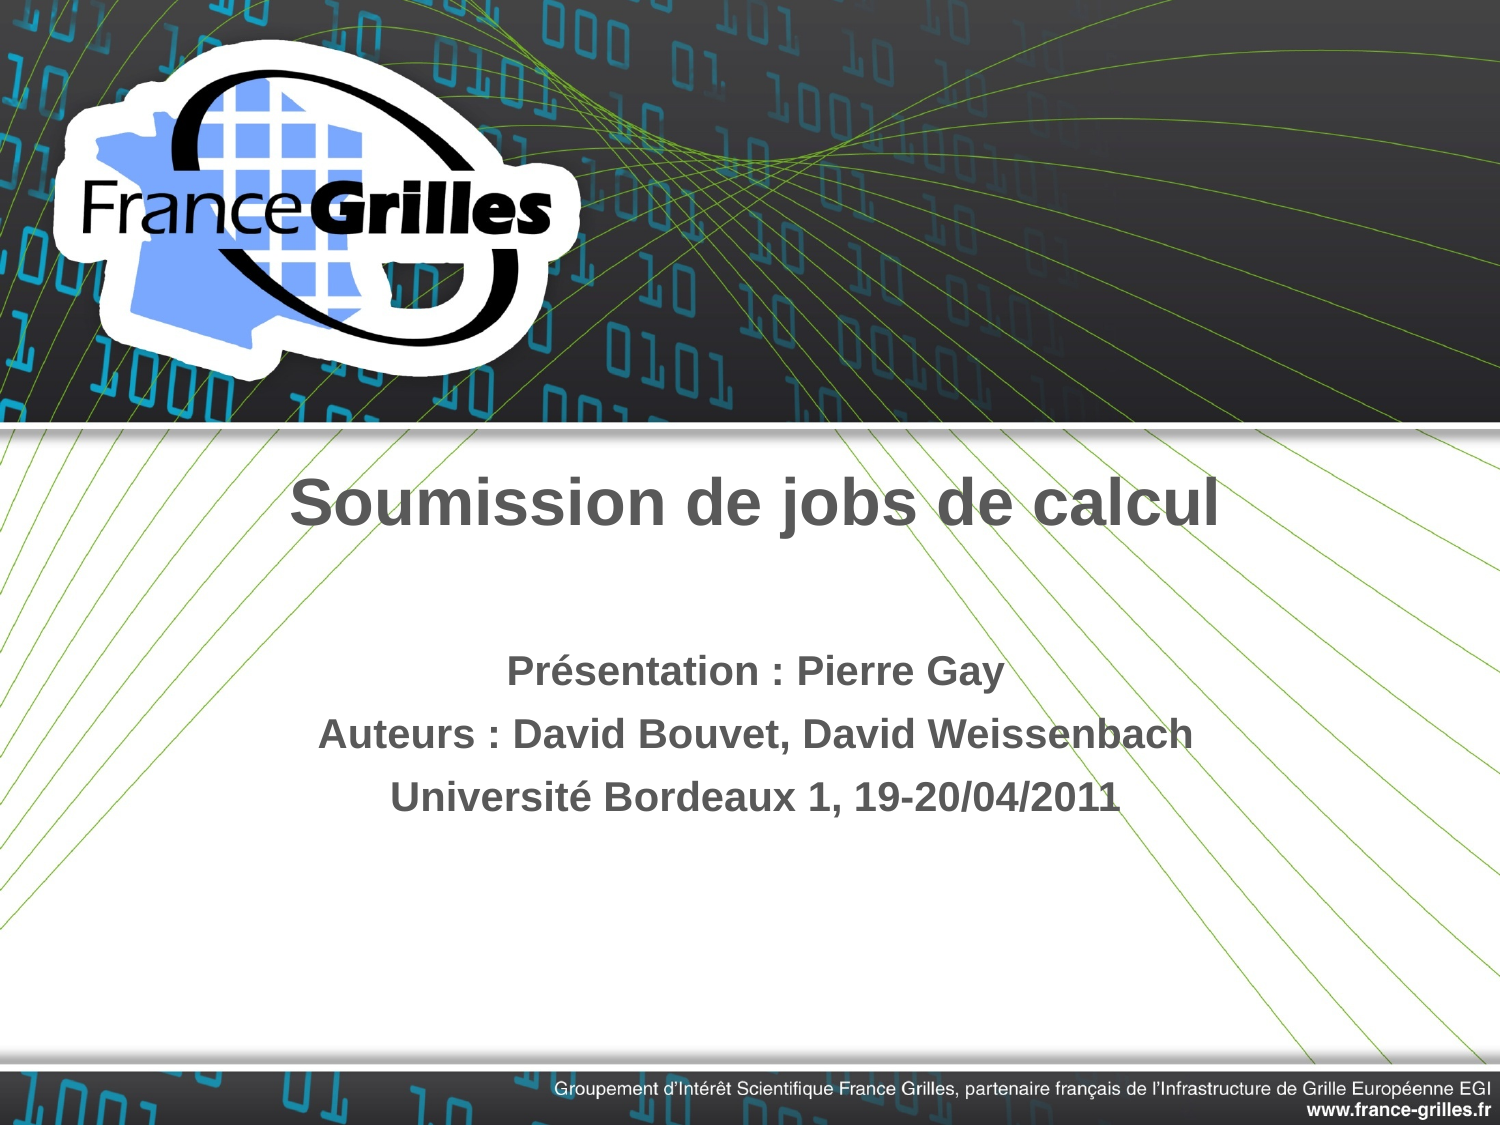

#
Soumission de jobs de calcul
Présentation : Pierre Gay
Auteurs : David Bouvet, David Weissenbach
Université Bordeaux 1, 19-20/04/2011